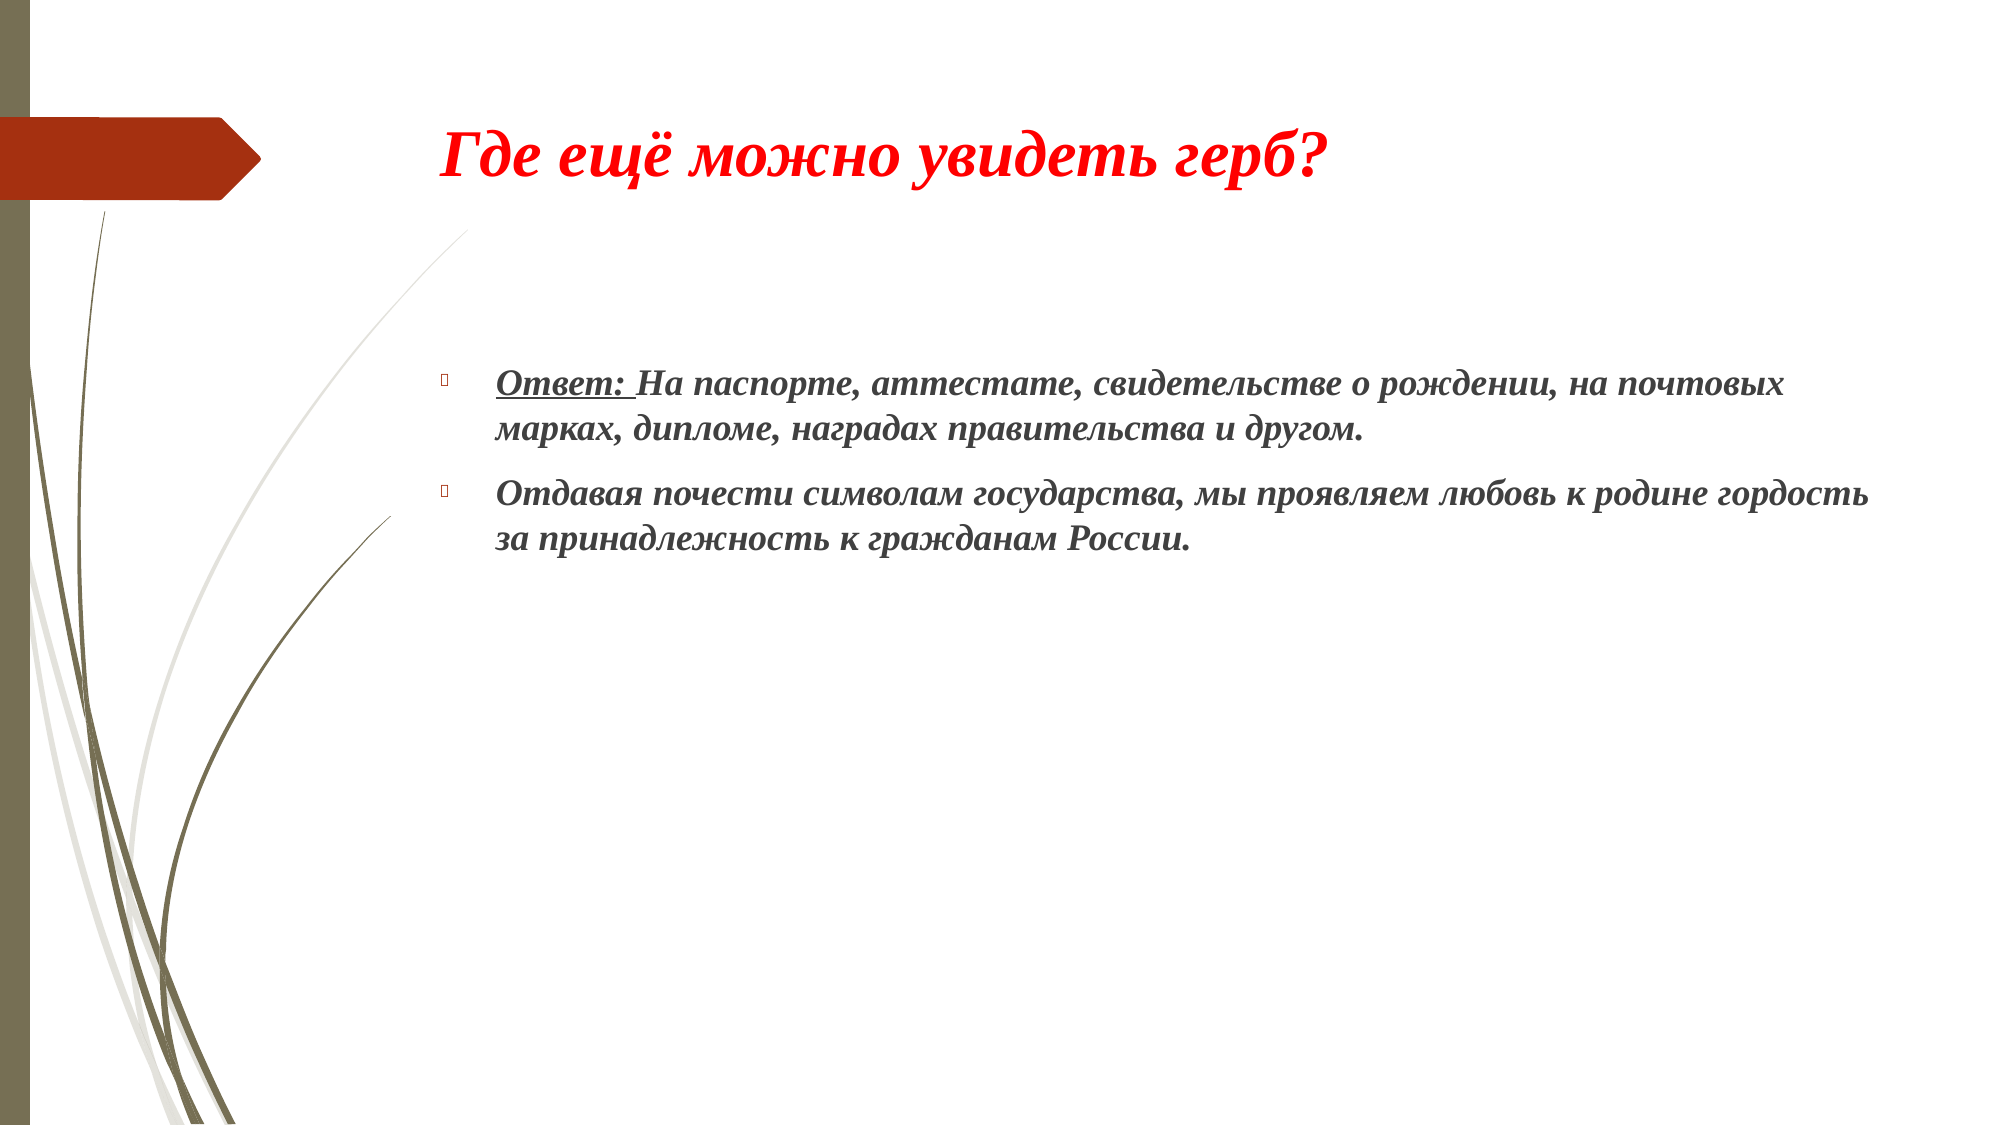

# Где ещё можно увидеть герб?
Ответ: На паспорте, аттестате, свидетельстве о рождении, на почтовых марках, дипломе, наградах правительства и другом.
Отдавая почести символам государства, мы проявляем любовь к родине гордость за принадлежность к гражданам России.